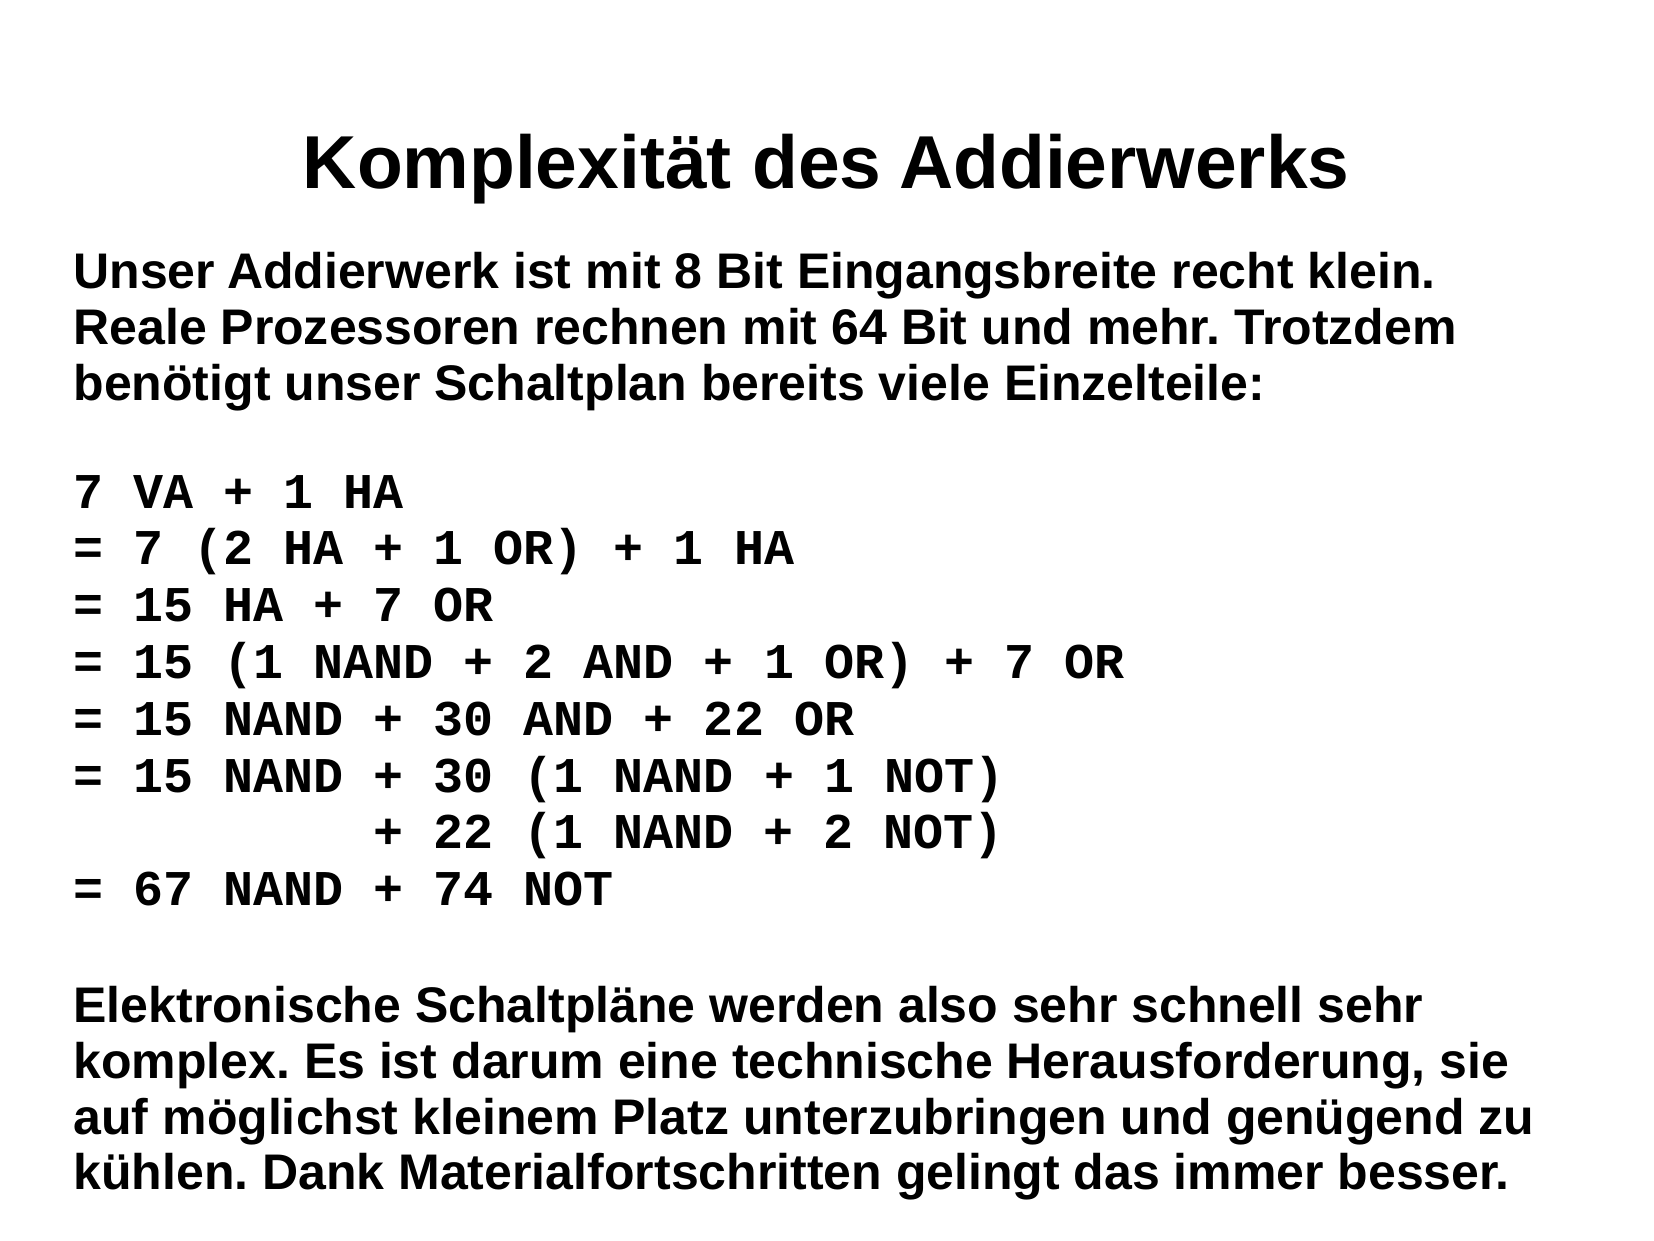

# Komplexität des Addierwerks
Unser Addierwerk ist mit 8 Bit Eingangsbreite recht klein. Reale Prozessoren rechnen mit 64 Bit und mehr. Trotzdem benötigt unser Schaltplan bereits viele Einzelteile:
7 VA + 1 HA
= 7 (2 HA + 1 OR) + 1 HA
= 15 HA + 7 OR
= 15 (1 NAND + 2 AND + 1 OR) + 7 OR
= 15 NAND + 30 AND + 22 OR
= 15 NAND + 30 (1 NAND + 1 NOT)
 + 22 (1 NAND + 2 NOT)
= 67 NAND + 74 NOT
Elektronische Schaltpläne werden also sehr schnell sehr komplex. Es ist darum eine technische Herausforderung, sie auf möglichst kleinem Platz unterzubringen und genügend zu kühlen. Dank Materialfortschritten gelingt das immer besser.